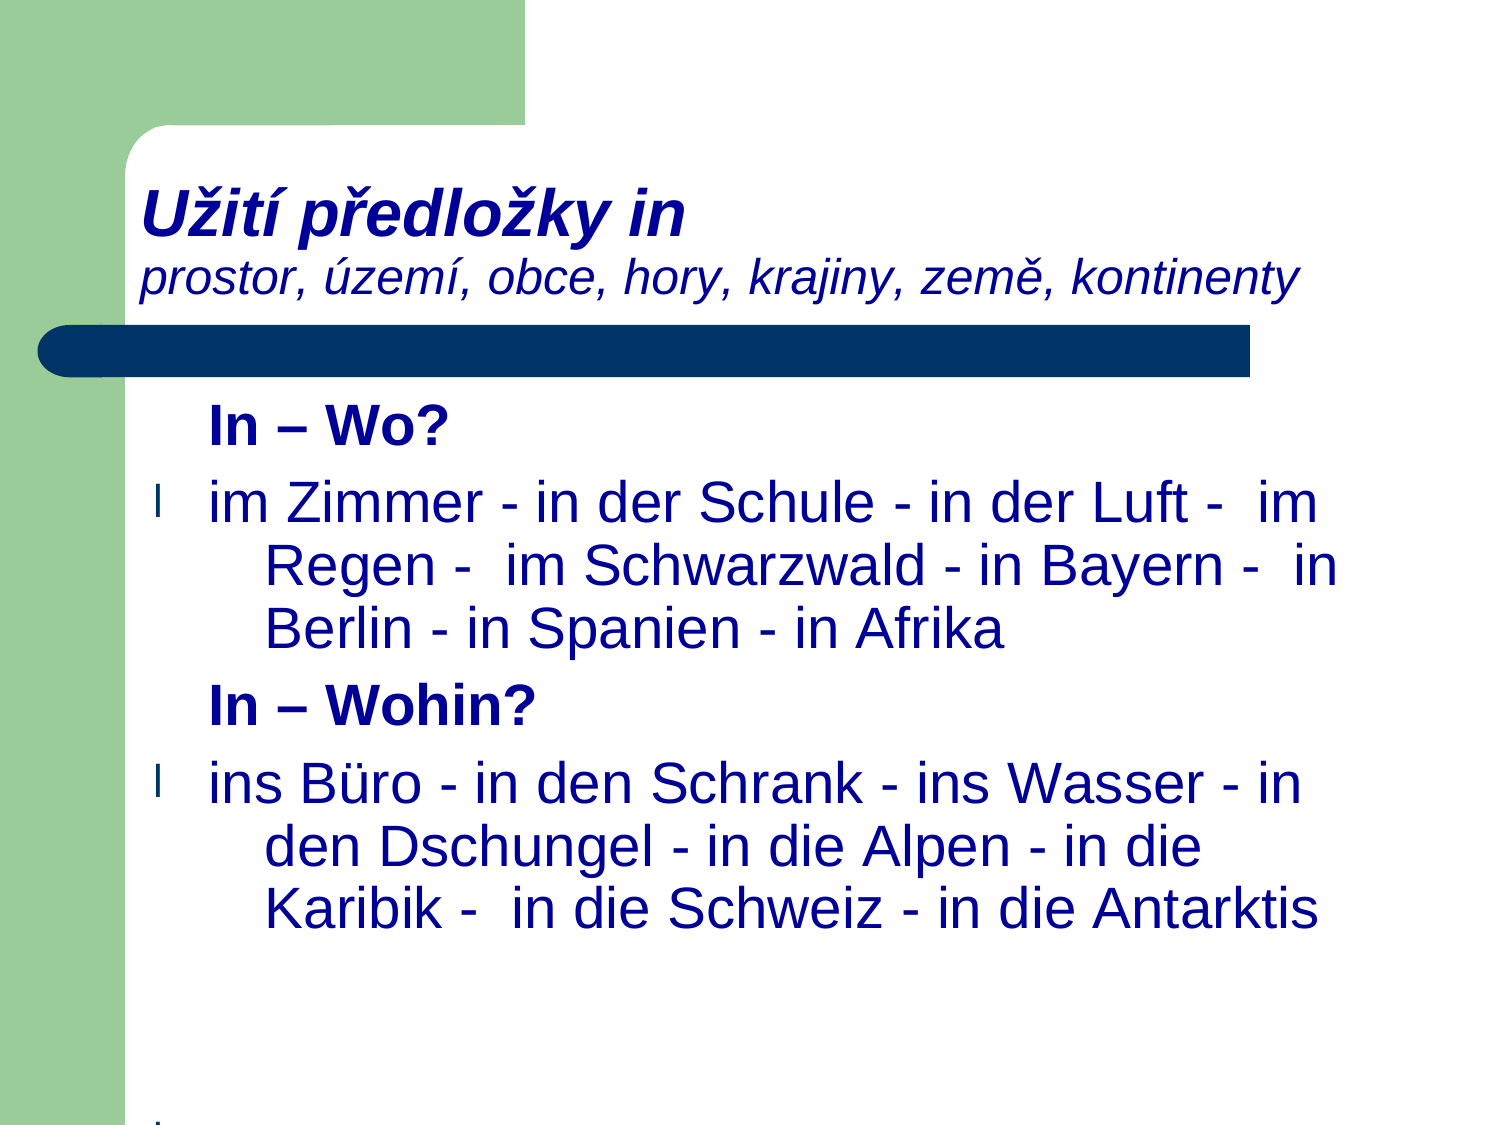

# Užití předložky in prostor, území, obce, hory, krajiny, země, kontinenty
In – Wo?
im Zimmer - in der Schule - in der Luft - im Regen - im Schwarzwald - in Bayern - in Berlin - in Spanien - in Afrika
In – Wohin?
ins Büro - in den Schrank - ins Wasser - in den Dschungel - in die Alpen - in die Karibik - in die Schweiz - in die Antarktis